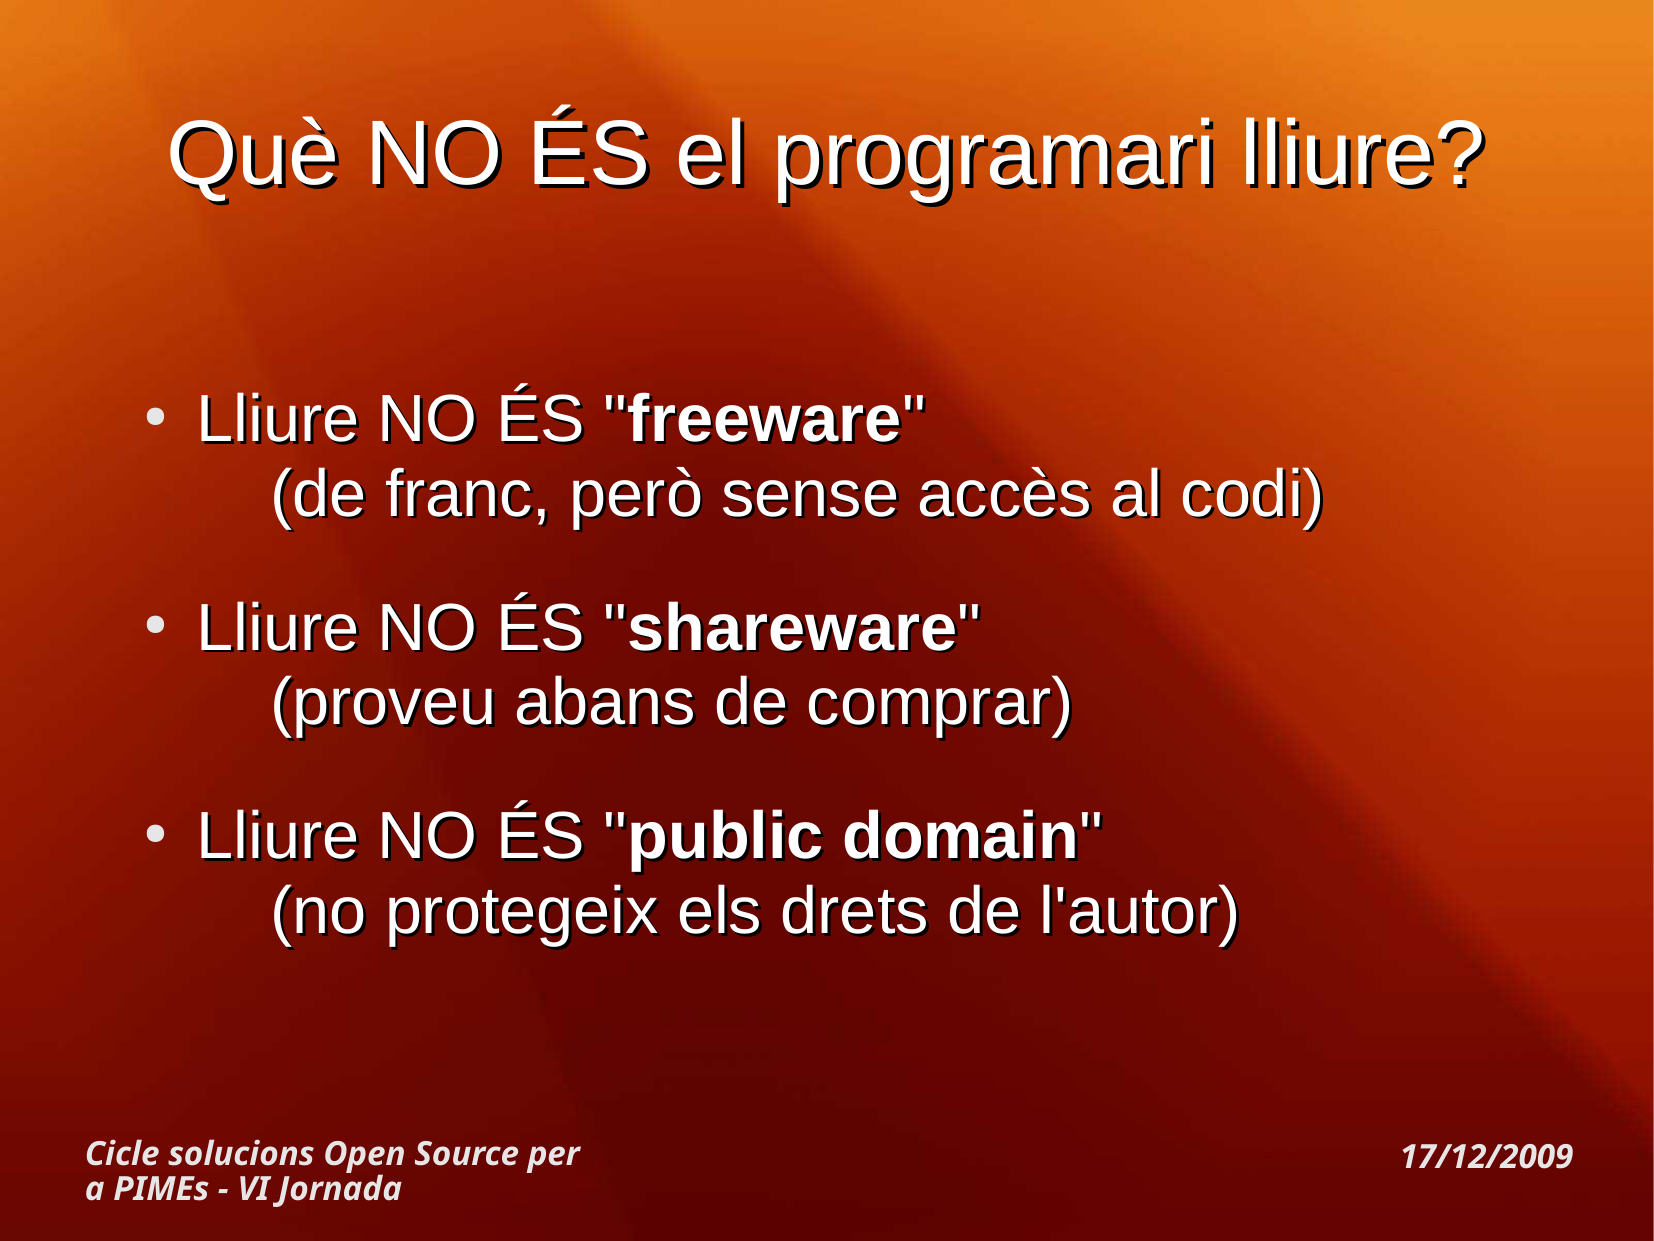

# Què NO ÉS el programari lliure?
Lliure NO ÉS "freeware"
	(de franc, però sense accès al codi)
Lliure NO ÉS "shareware"
	(proveu abans de comprar)
Lliure NO ÉS "public domain"
	(no protegeix els drets de l'autor)
Cicle solucions Open Source per a PIMEs - VI Jornada
17/12/2009